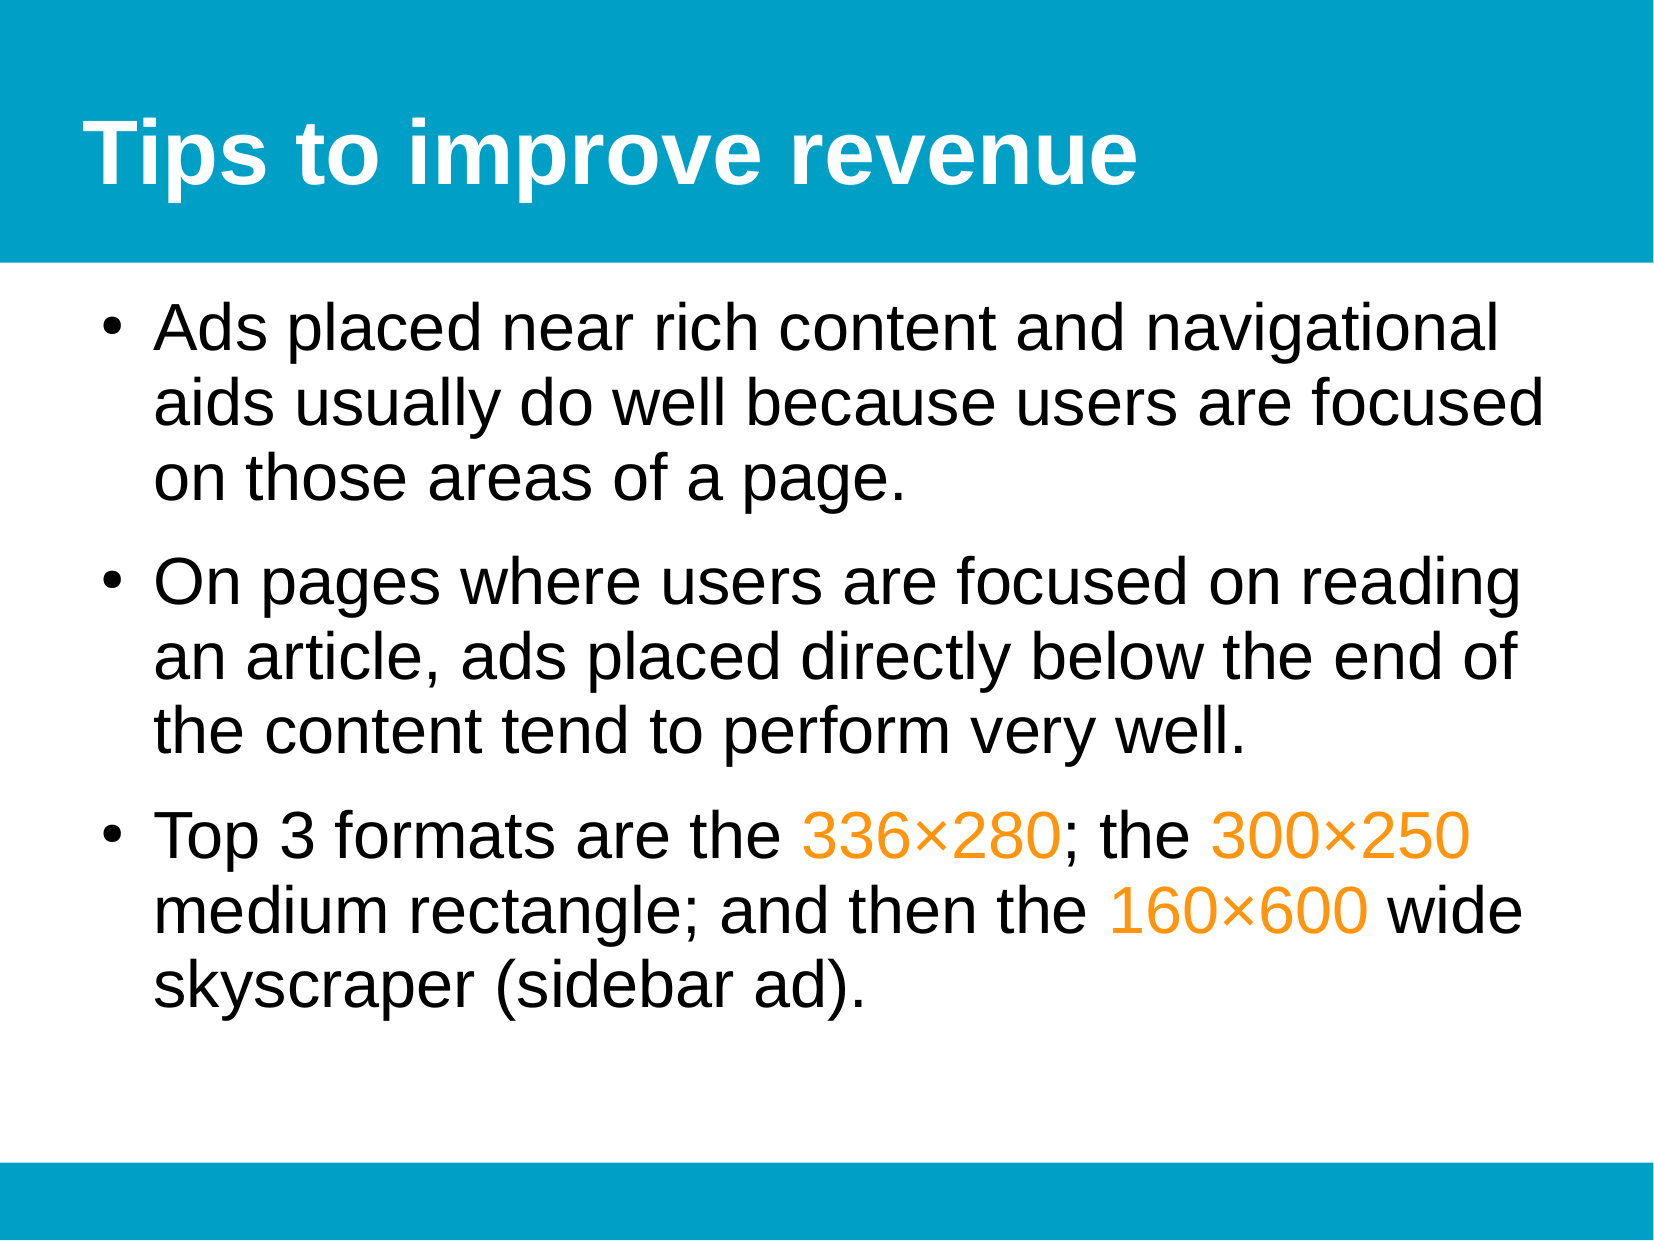

# Tips to improve revenue
Ads placed near rich content and navigational aids usually do well because users are focused on those areas of a page.
On pages where users are focused on reading an article, ads placed directly below the end of the content tend to perform very well.
Top 3 formats are the 336×280; the 300×250 medium rectangle; and then the 160×600 wide skyscraper (sidebar ad).